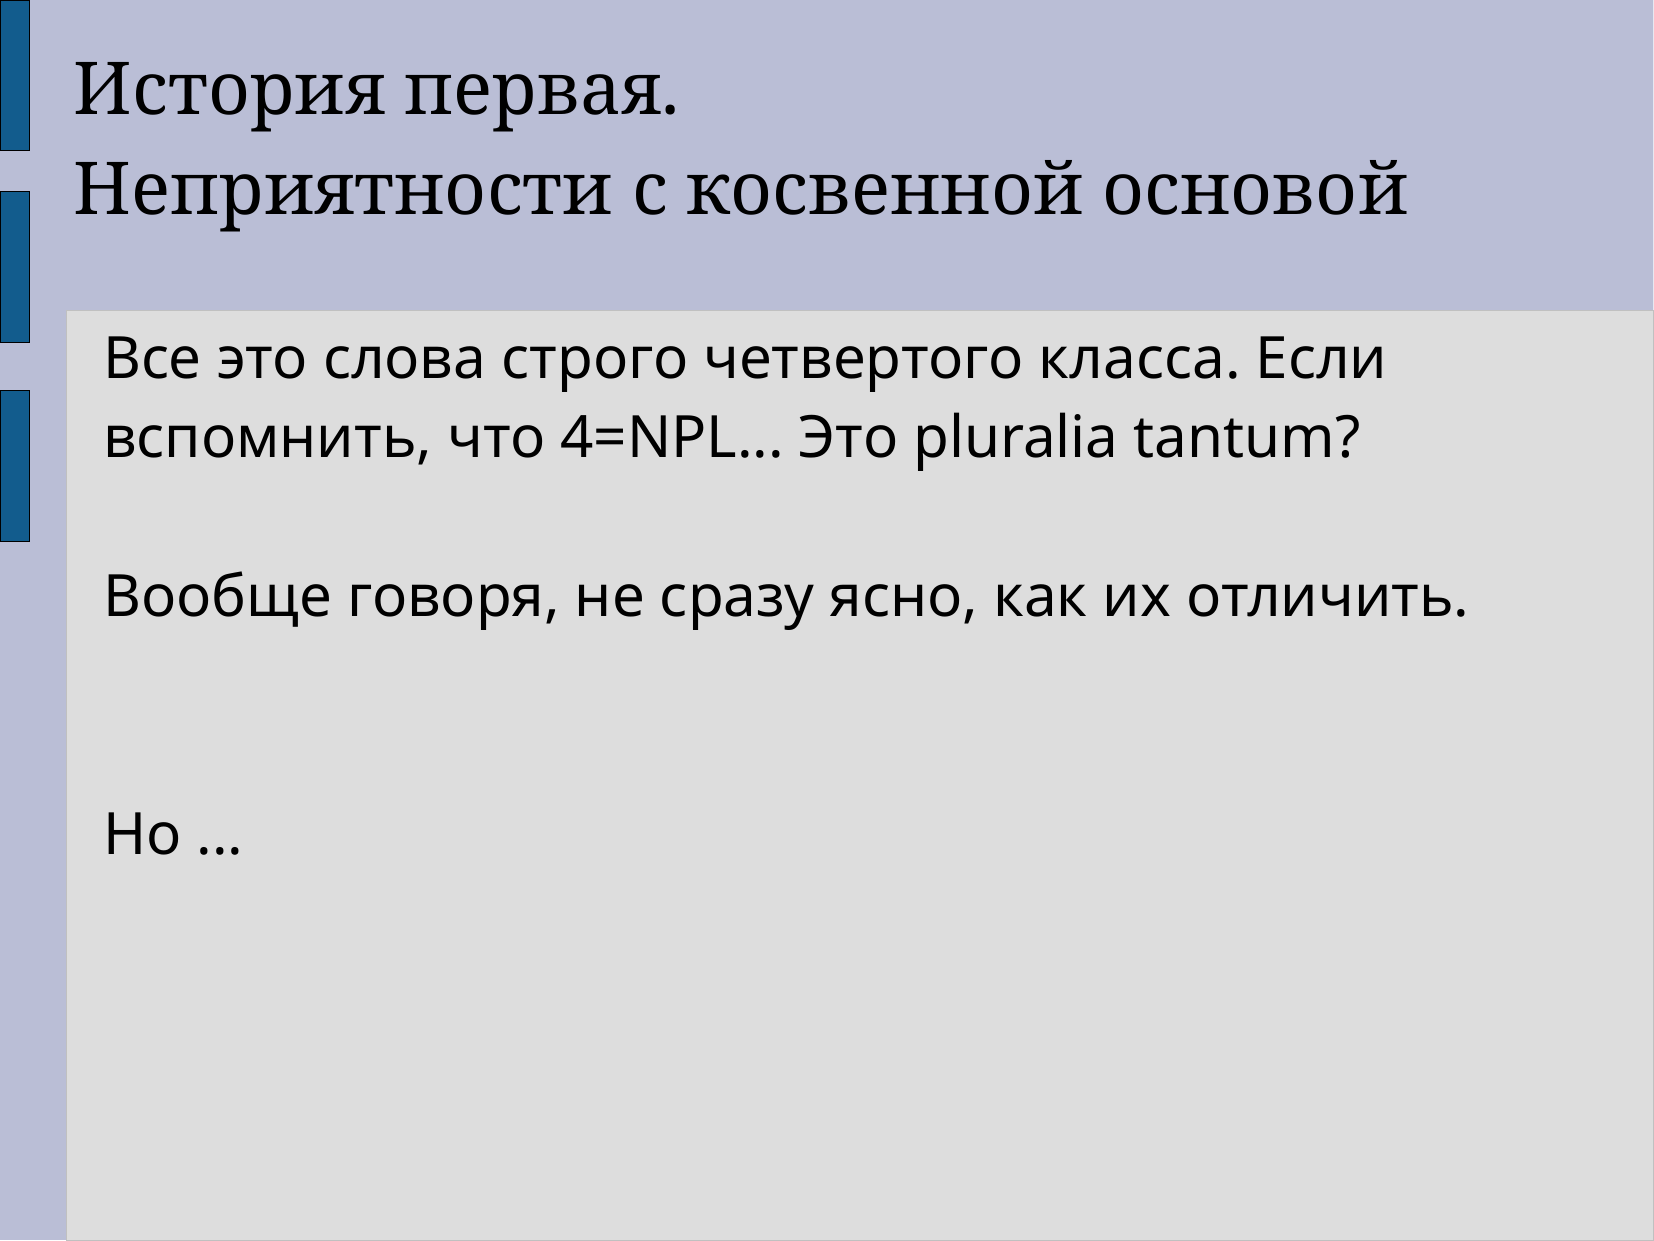

История первая.
Неприятности с косвенной основой
Все это слова строго четвертого класса. Если вспомнить, что 4=NPL... Это pluralia tantum?
Вообще говоря, не сразу ясно, как их отличить.
Но ...